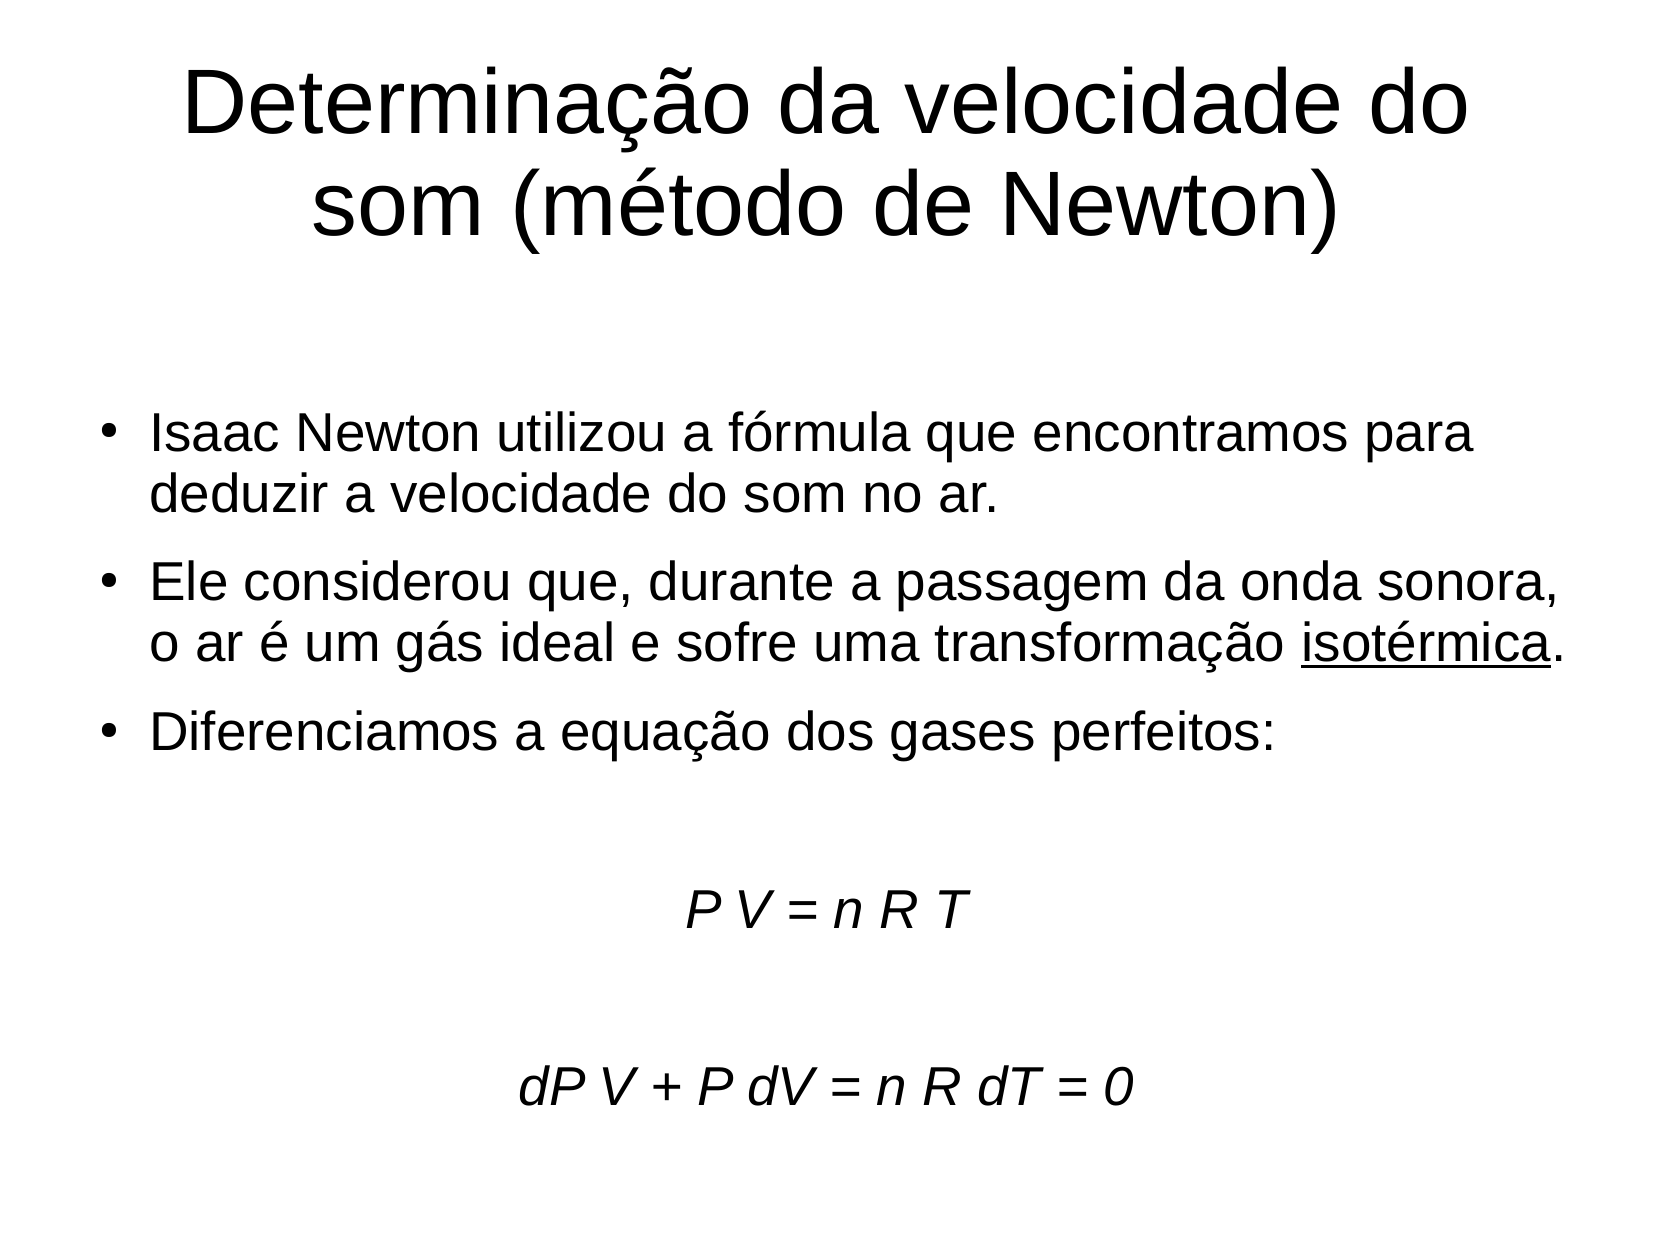

# Determinação da velocidade do som (método de Newton)
Isaac Newton utilizou a fórmula que encontramos para deduzir a velocidade do som no ar.
Ele considerou que, durante a passagem da onda sonora, o ar é um gás ideal e sofre uma transformação isotérmica.
Diferenciamos a equação dos gases perfeitos:
P V = n R T
dP V + P dV = n R dT = 0